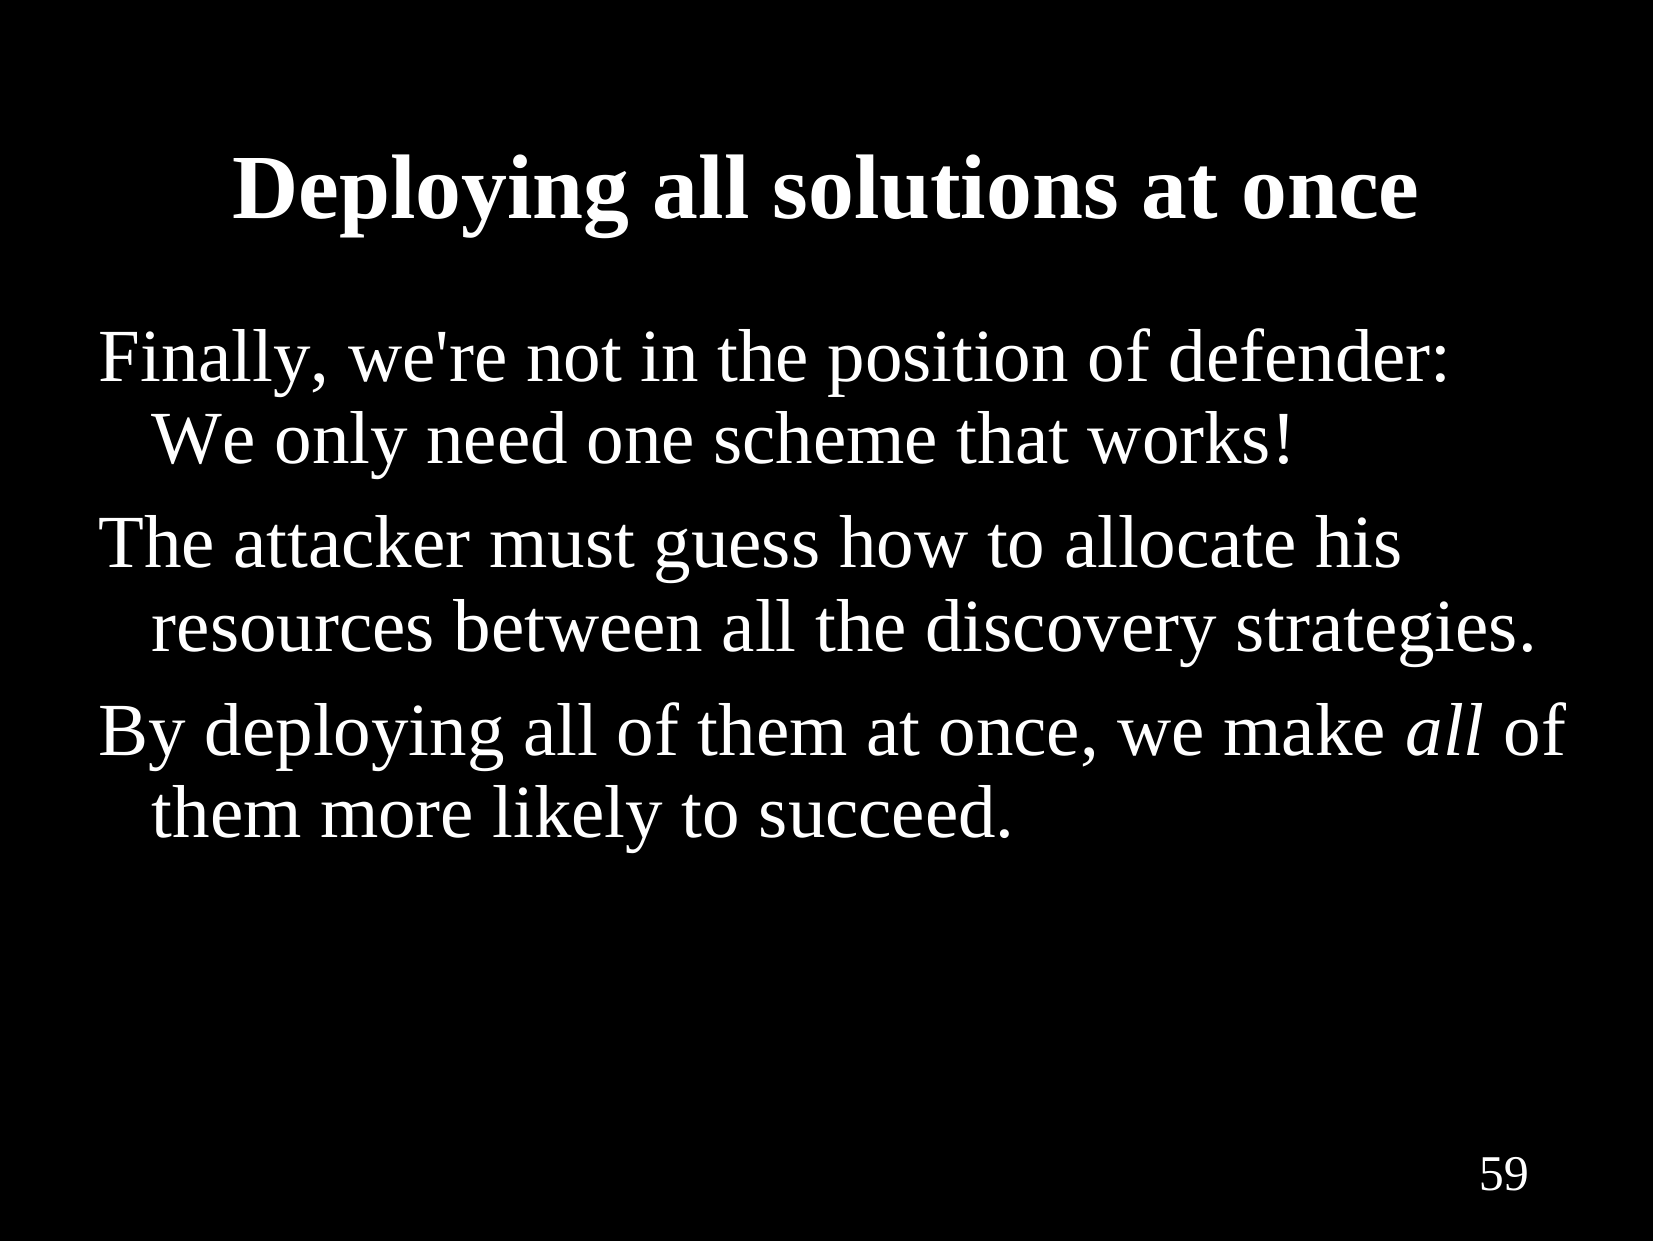

# Deploying all solutions at once
Finally, we're not in the position of defender: We only need one scheme that works!
The attacker must guess how to allocate his resources between all the discovery strategies.
By deploying all of them at once, we make all of them more likely to succeed.